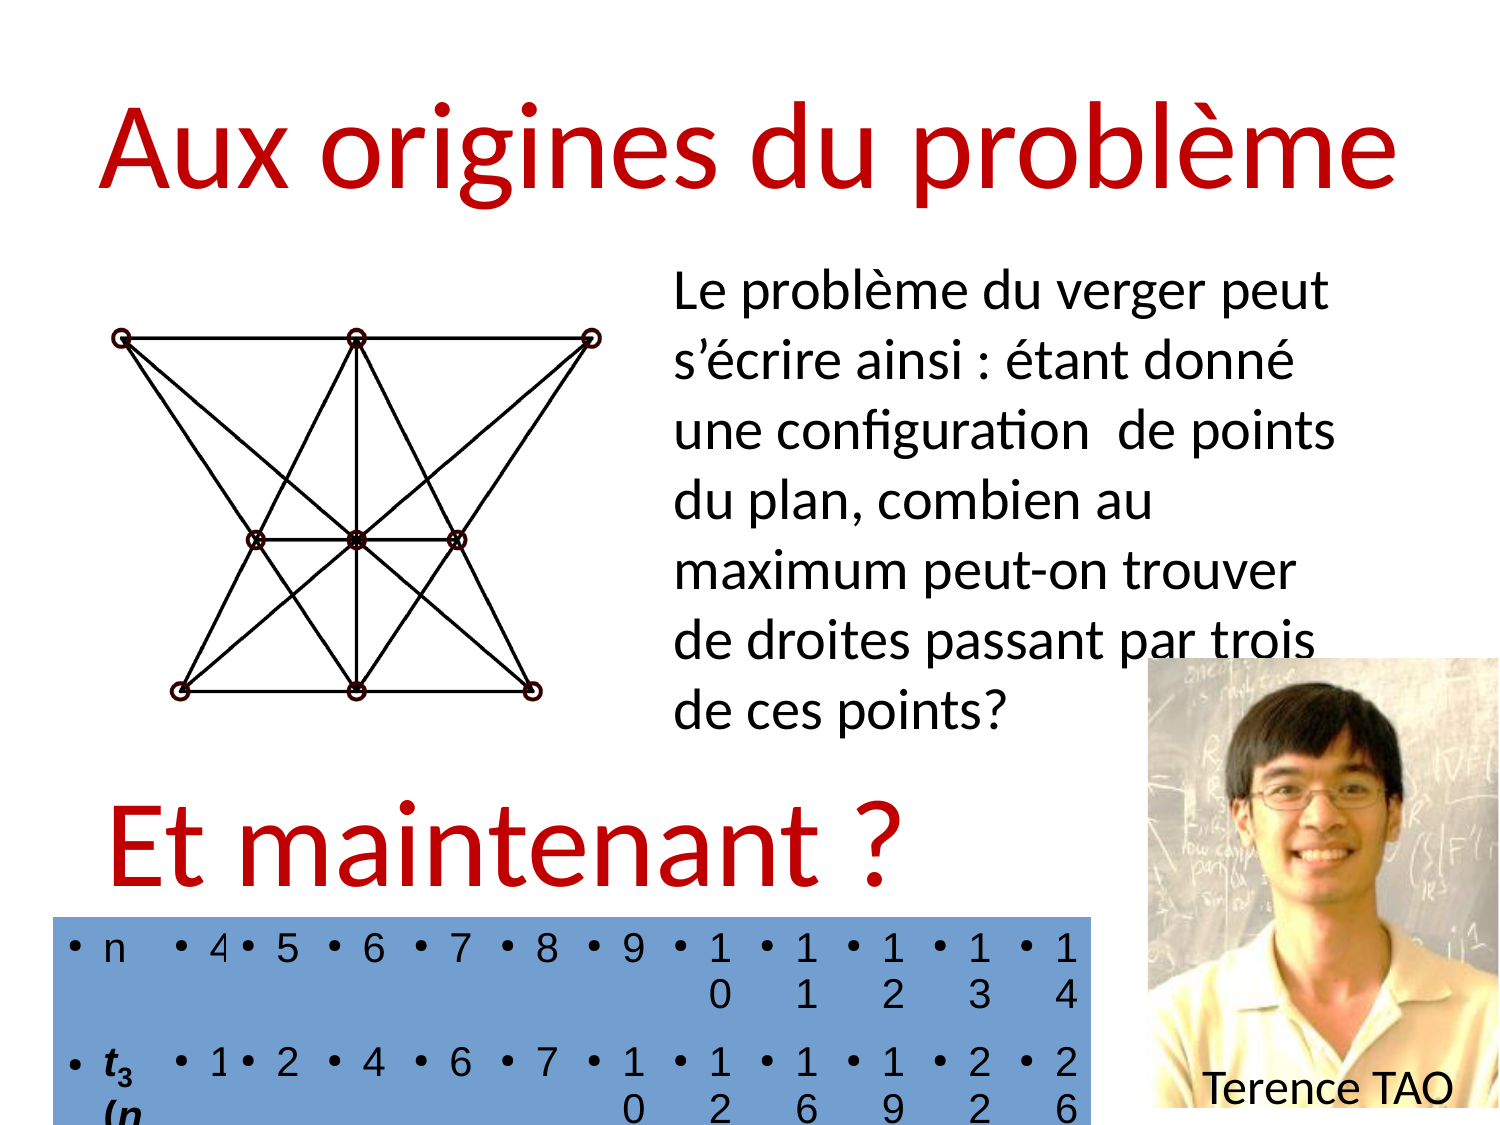

# Aux origines du problème
Le problème du verger peut s’écrire ainsi : étant donné une configuration de points du plan, combien au maximum peut-on trouver de droites passant par trois de ces points?
Terence TAO
Et maintenant ?
| n | 4 | 5 | 6 | 7 | 8 | 9 | 10 | 11 | 12 | 13 | 14 |
| --- | --- | --- | --- | --- | --- | --- | --- | --- | --- | --- | --- |
| t3(n) | 1 | 2 | 4 | 6 | 7 | 10 | 12 | 16 | 19 | 22 | 26 |
Terence TAO